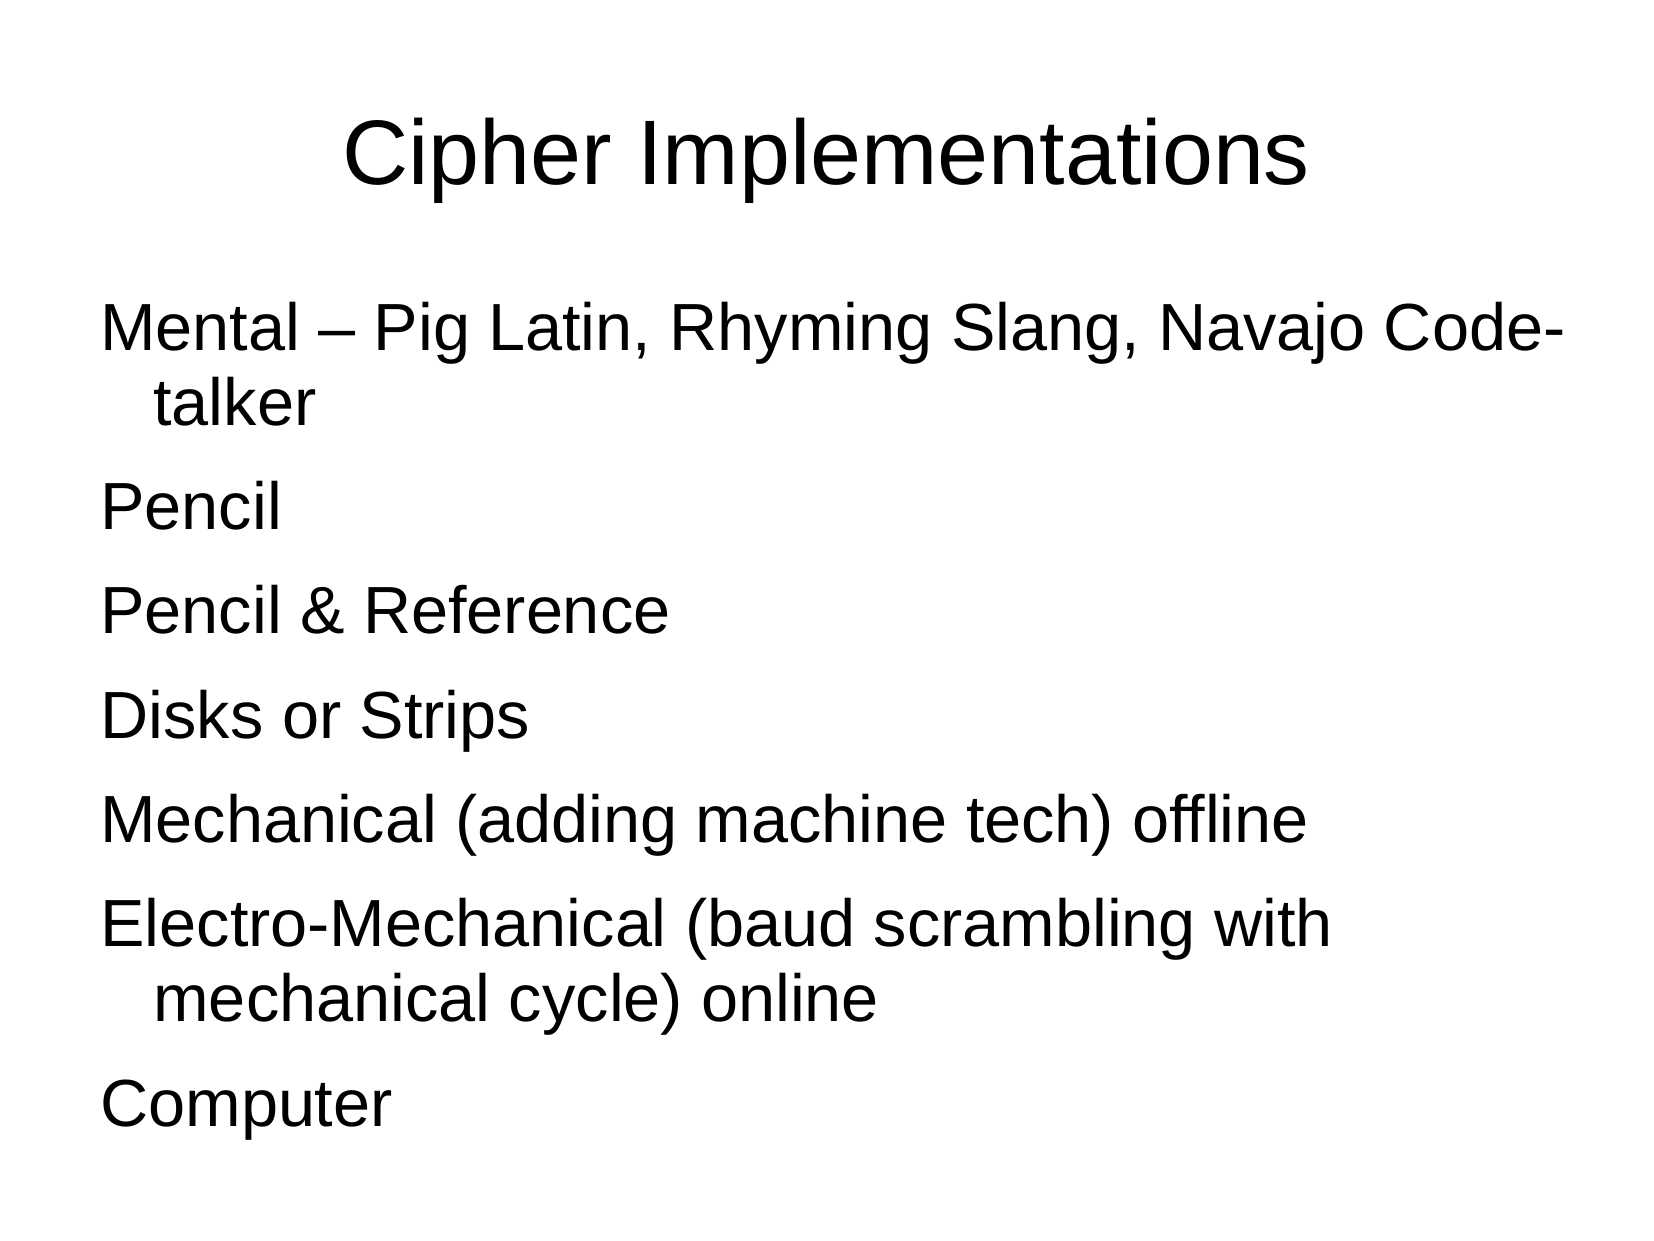

# Cipher Implementations
Mental – Pig Latin, Rhyming Slang, Navajo Code-talker
Pencil
Pencil & Reference
Disks or Strips
Mechanical (adding machine tech) offline
Electro-Mechanical (baud scrambling with mechanical cycle) online
Computer